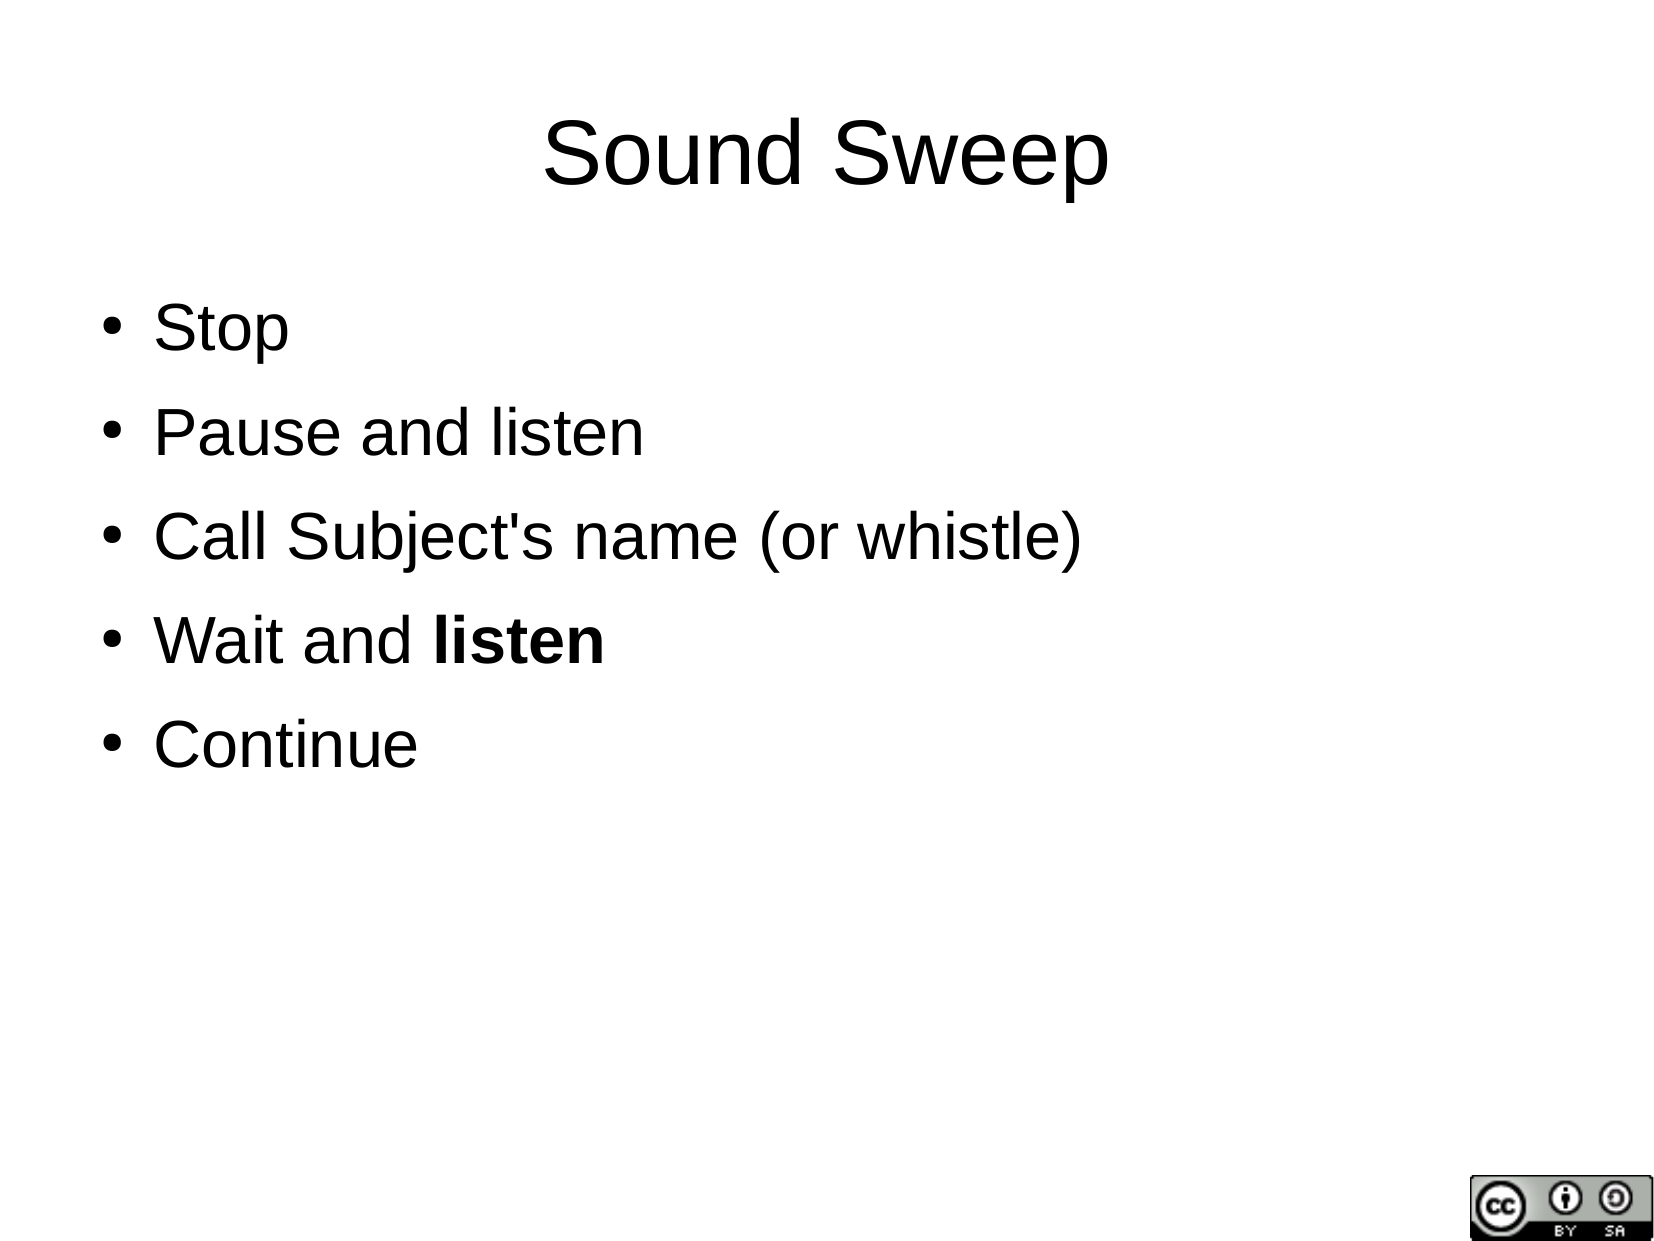

# Sound Sweep
Stop
Pause and listen
Call Subject's name (or whistle)
Wait and listen
Continue